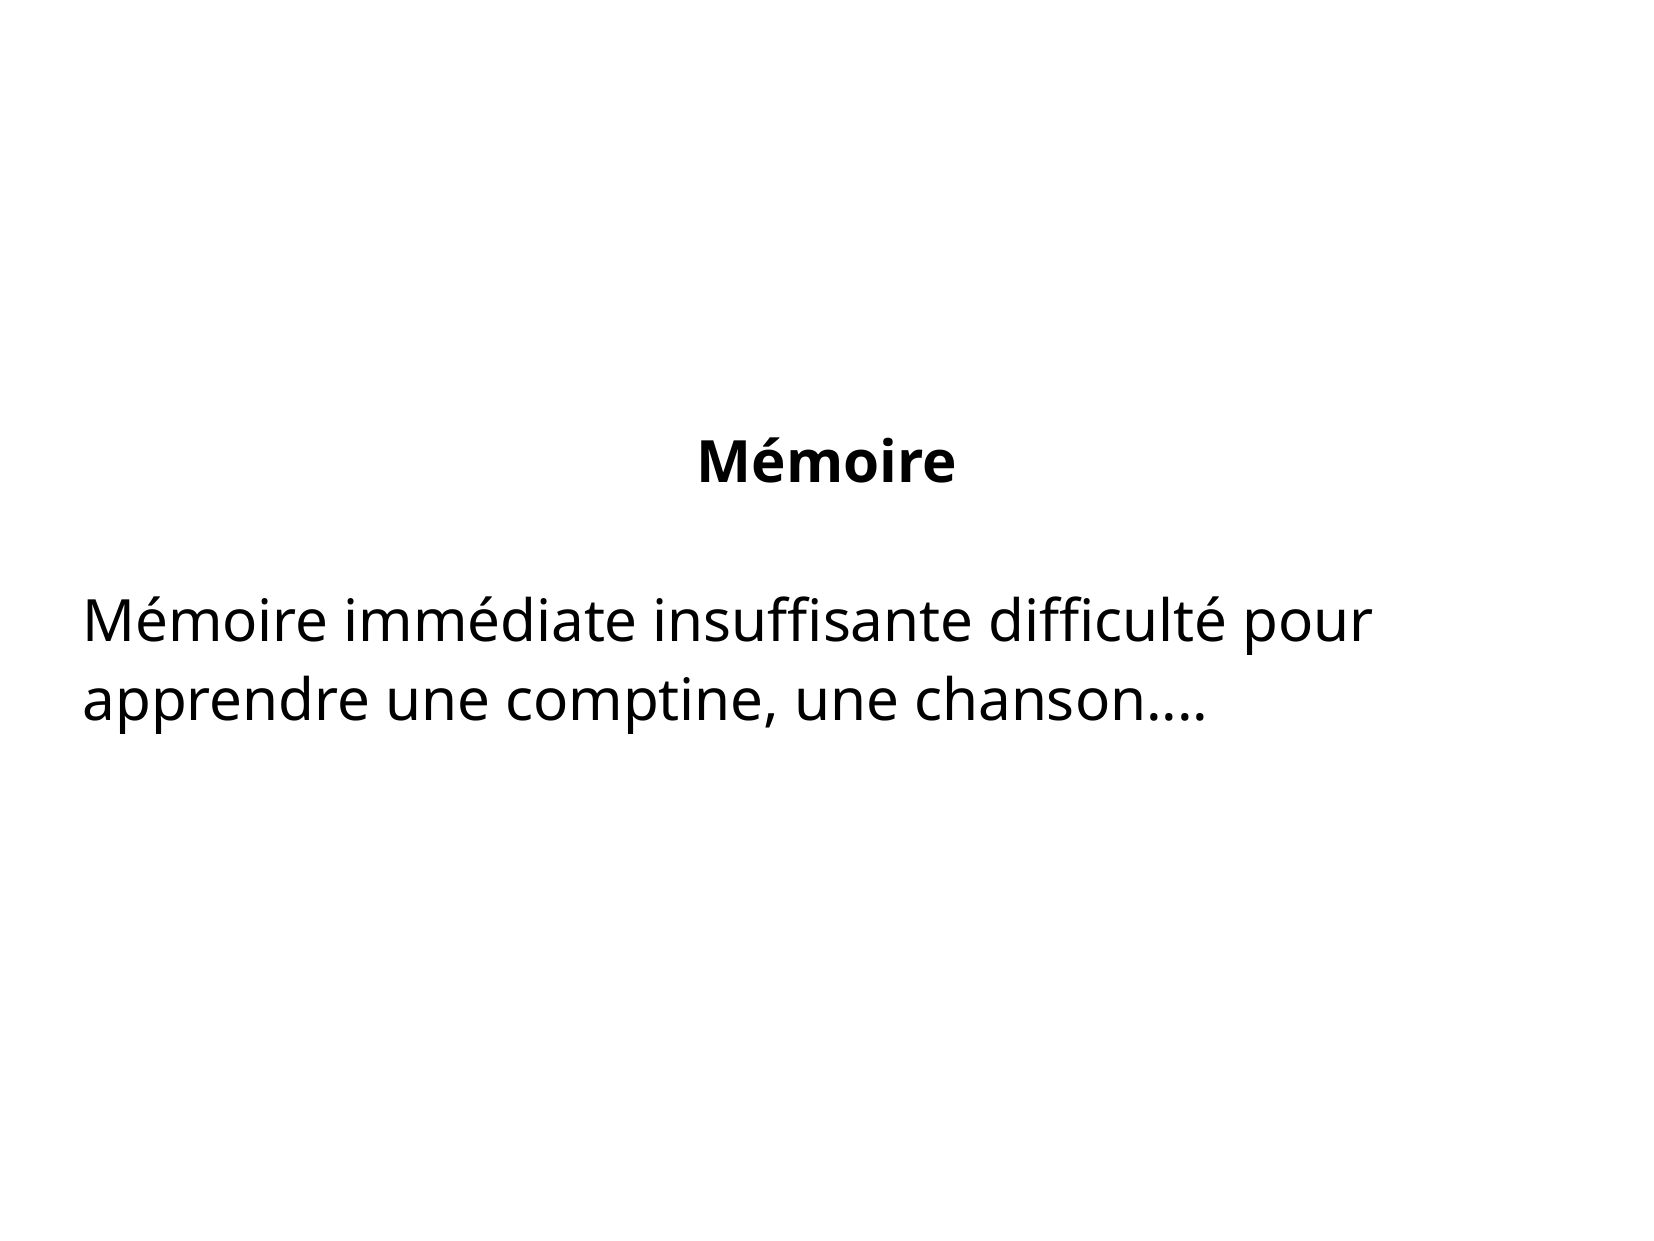

# Mémoire
Mémoire immédiate insuffisante difficulté pour apprendre une comptine, une chanson....